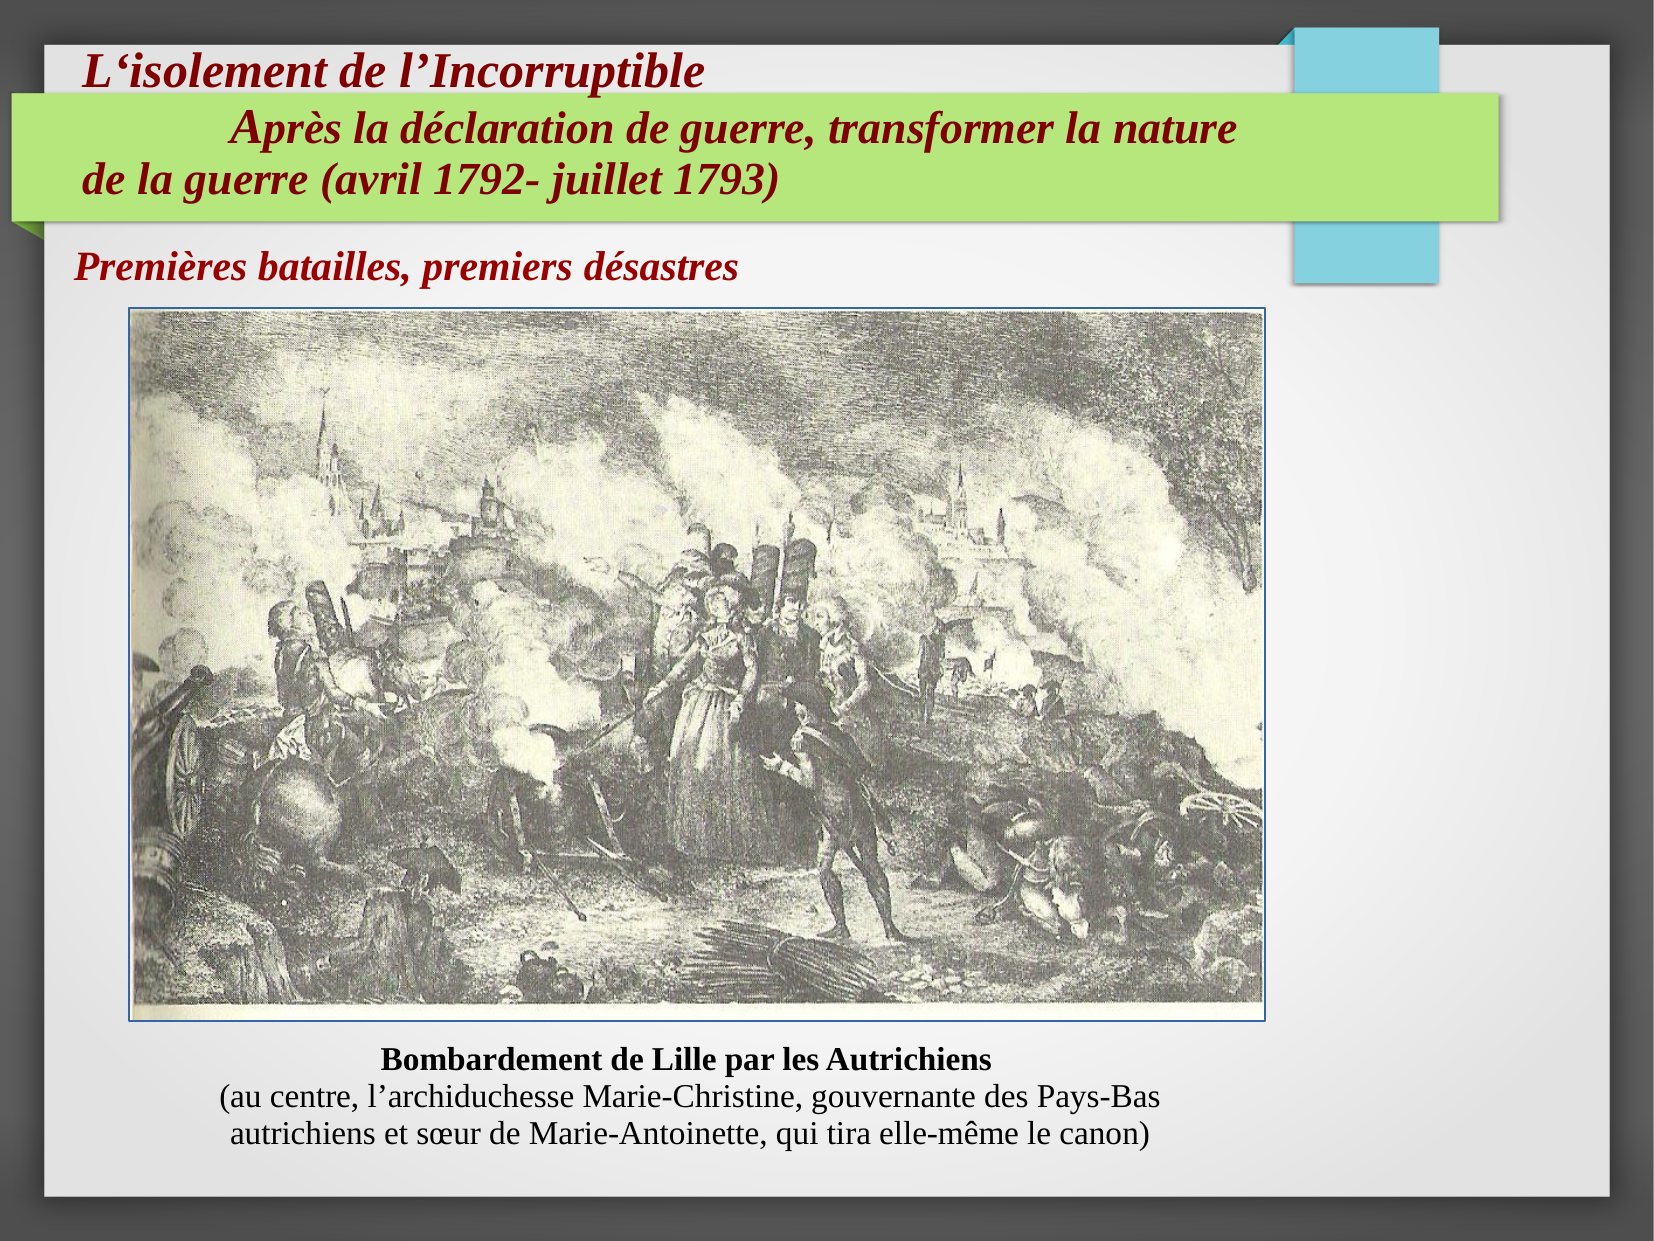

# L‘isolement de l’Incorruptible Après la déclaration de guerre, transformer la nature de la guerre (avril 1792- juillet 1793)
Premières batailles, premiers désastres
Bombardement de Lille par les Autrichiens
(au centre, l’archiduchesse Marie-Christine, gouvernante des Pays-Bas autrichiens et sœur de Marie-Antoinette, qui tira elle-même le canon)